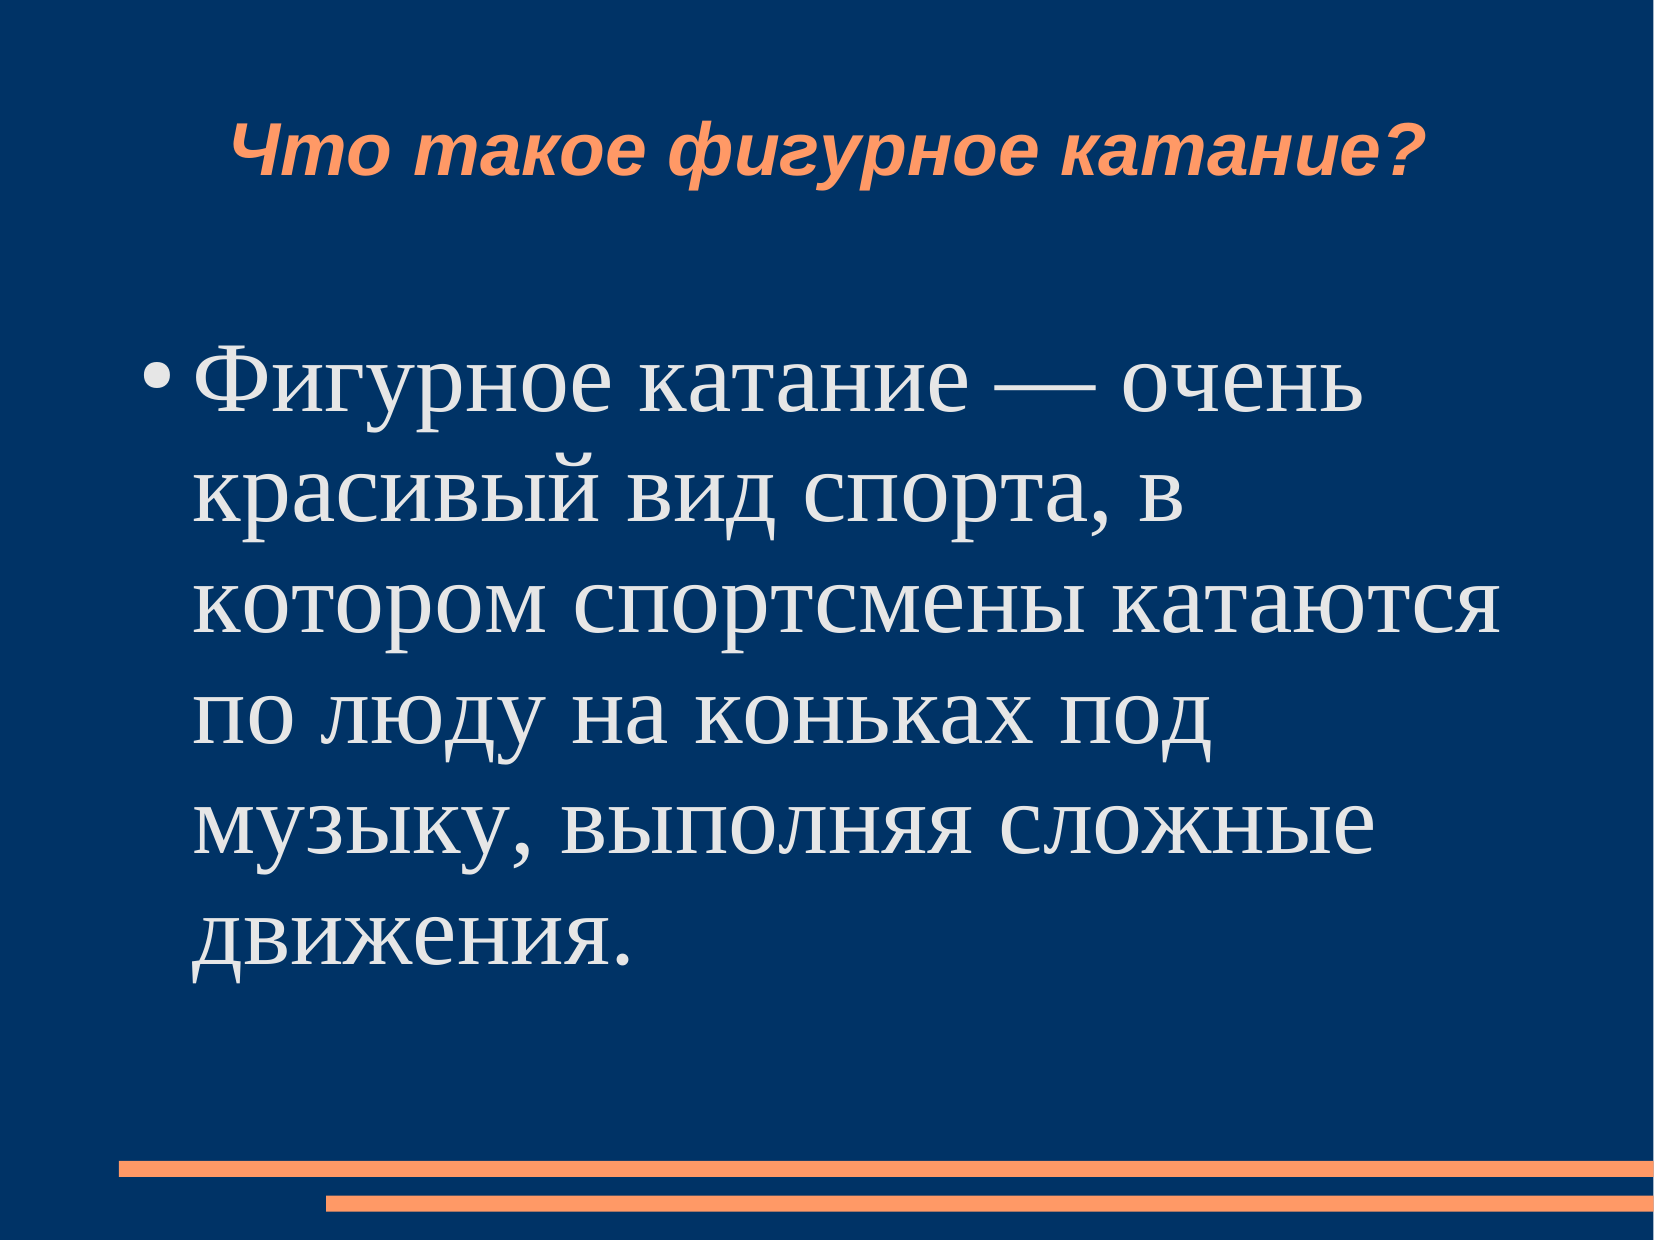

# Что такое фигурное катание?
Фигурное катание — очень красивый вид спорта, в котором спортсмены катаются по люду на коньках под музыку, выполняя сложные движения.